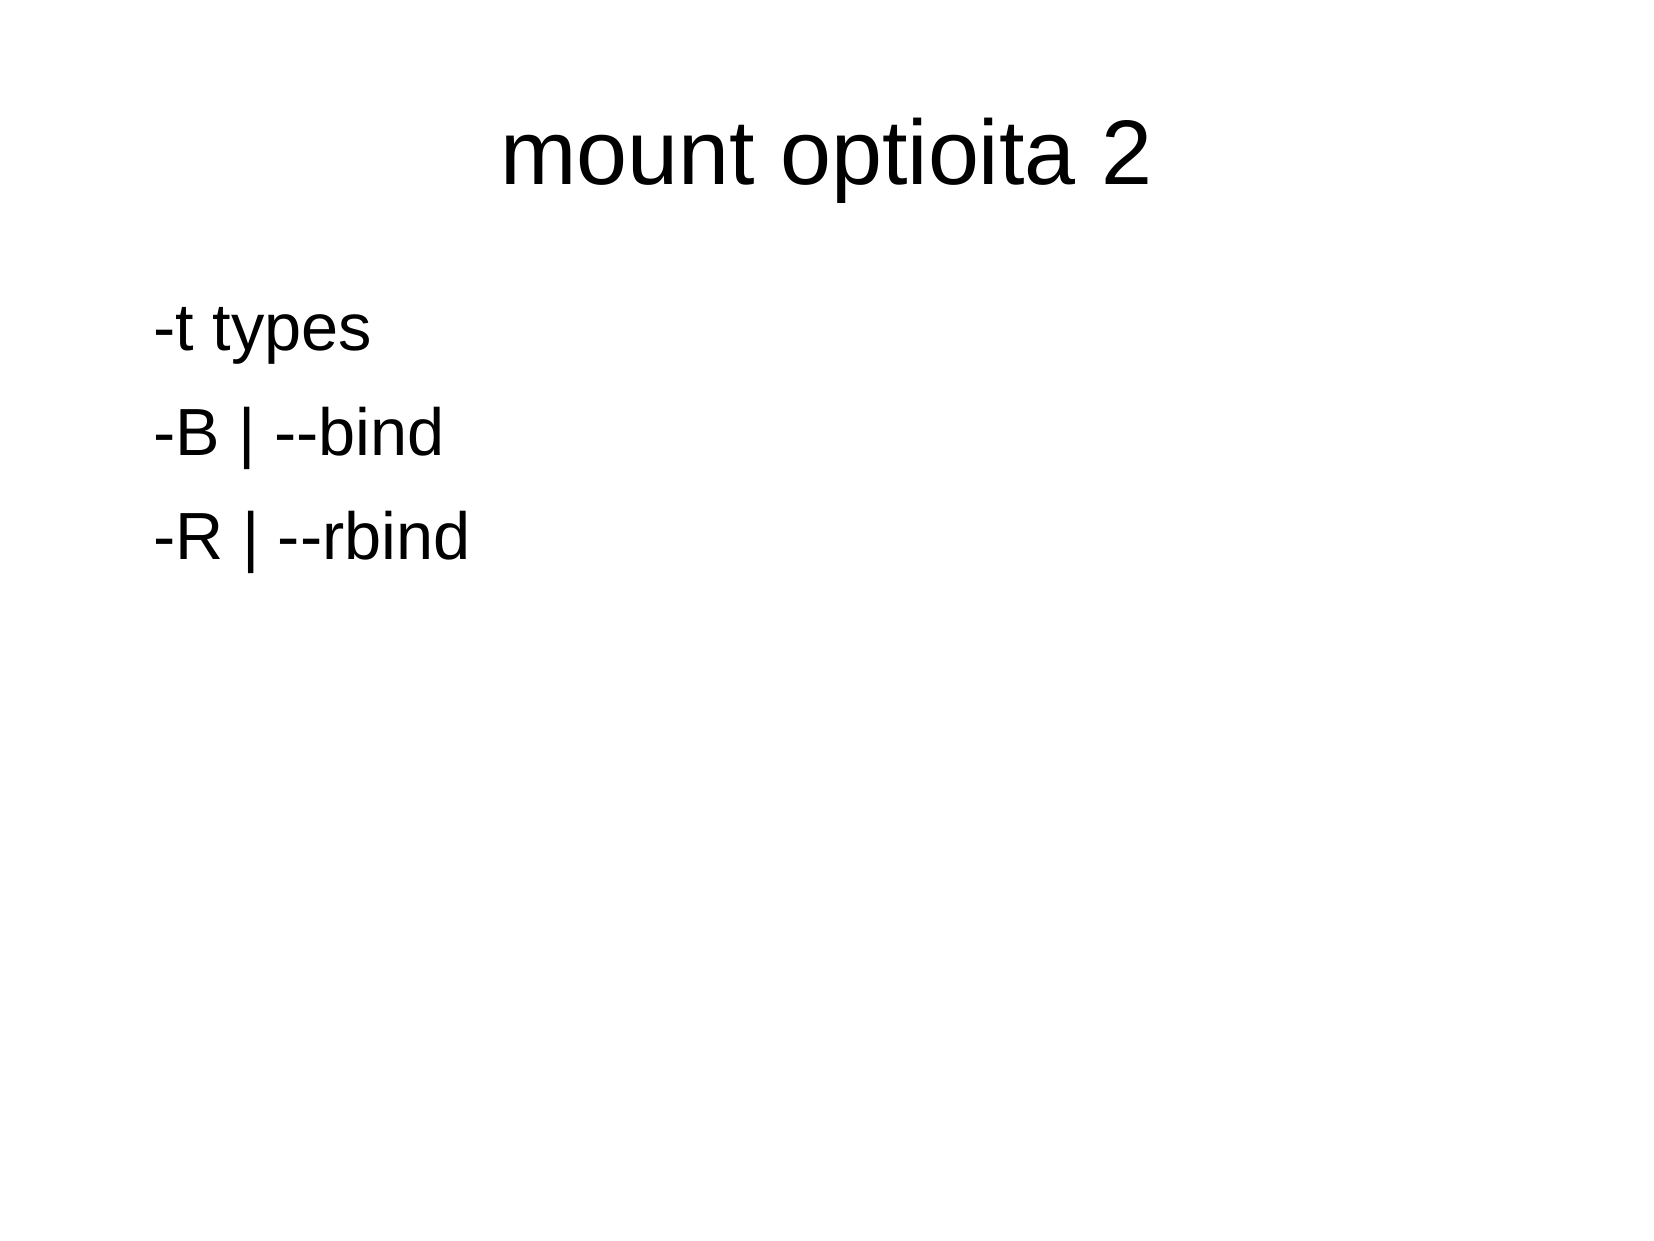

# mount optioita 2
-t types
-B | --bind
-R | --rbind